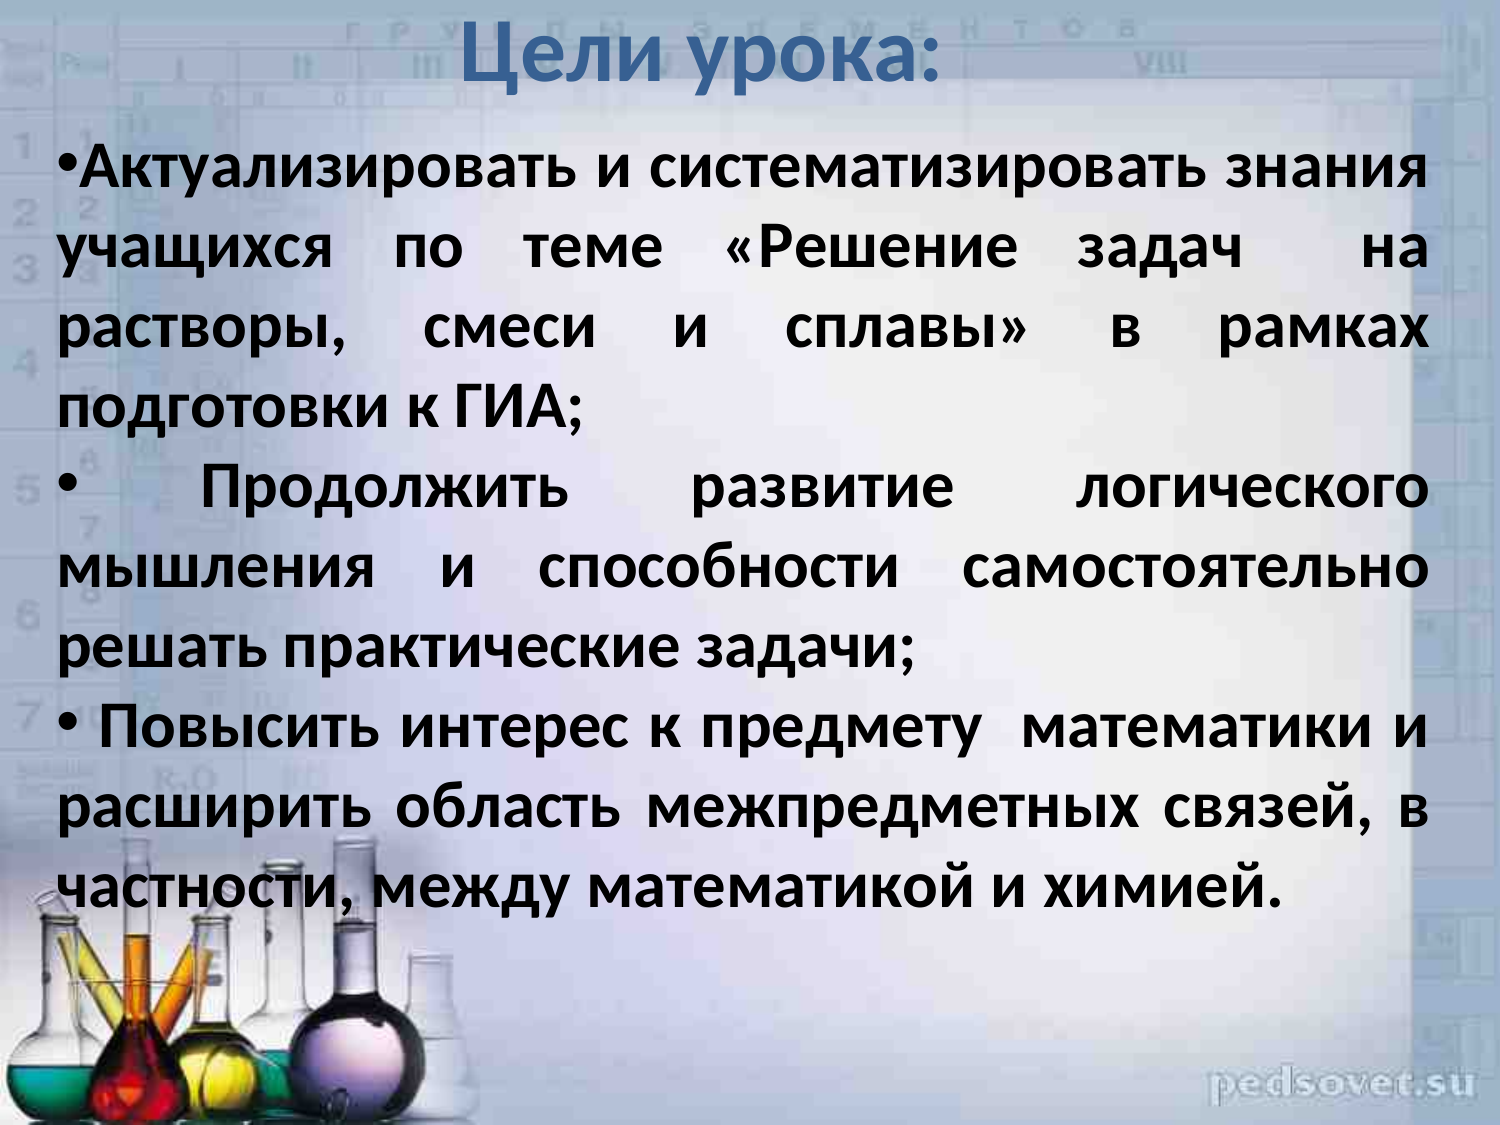

# Цели урока:
Актуализировать и систематизировать знания учащихся по теме «Решение задач на растворы, смеси и сплавы» в рамках подготовки к ГИА;
 Продолжить развитие логического мышления и способности самостоятельно решать практические задачи;
 Повысить интерес к предмету математики и расширить область межпредметных связей, в частности, между математикой и химией.